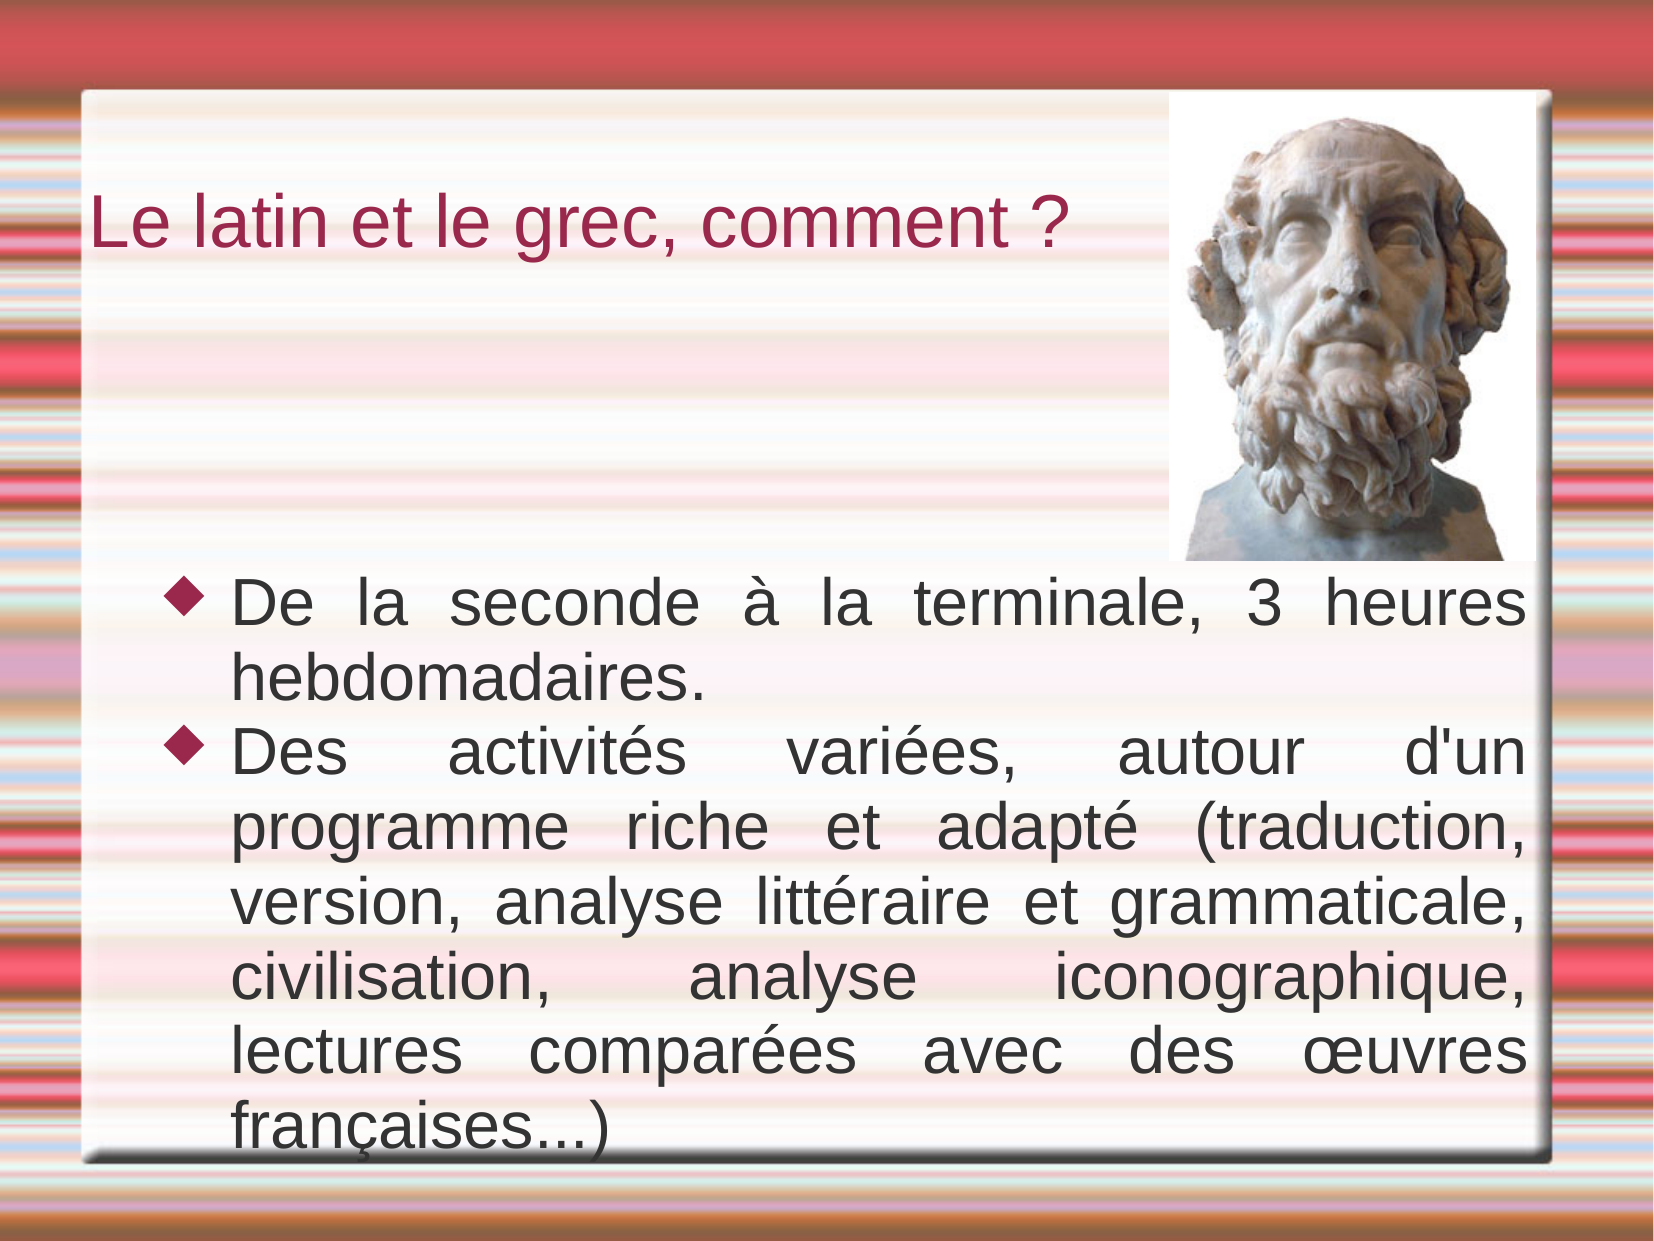

# Le latin et le grec, comment ?
De la seconde à la terminale, 3 heures hebdomadaires.
Des activités variées, autour d'un programme riche et adapté (traduction, version, analyse littéraire et grammaticale, civilisation, analyse iconographique, lectures comparées avec des œuvres françaises...)